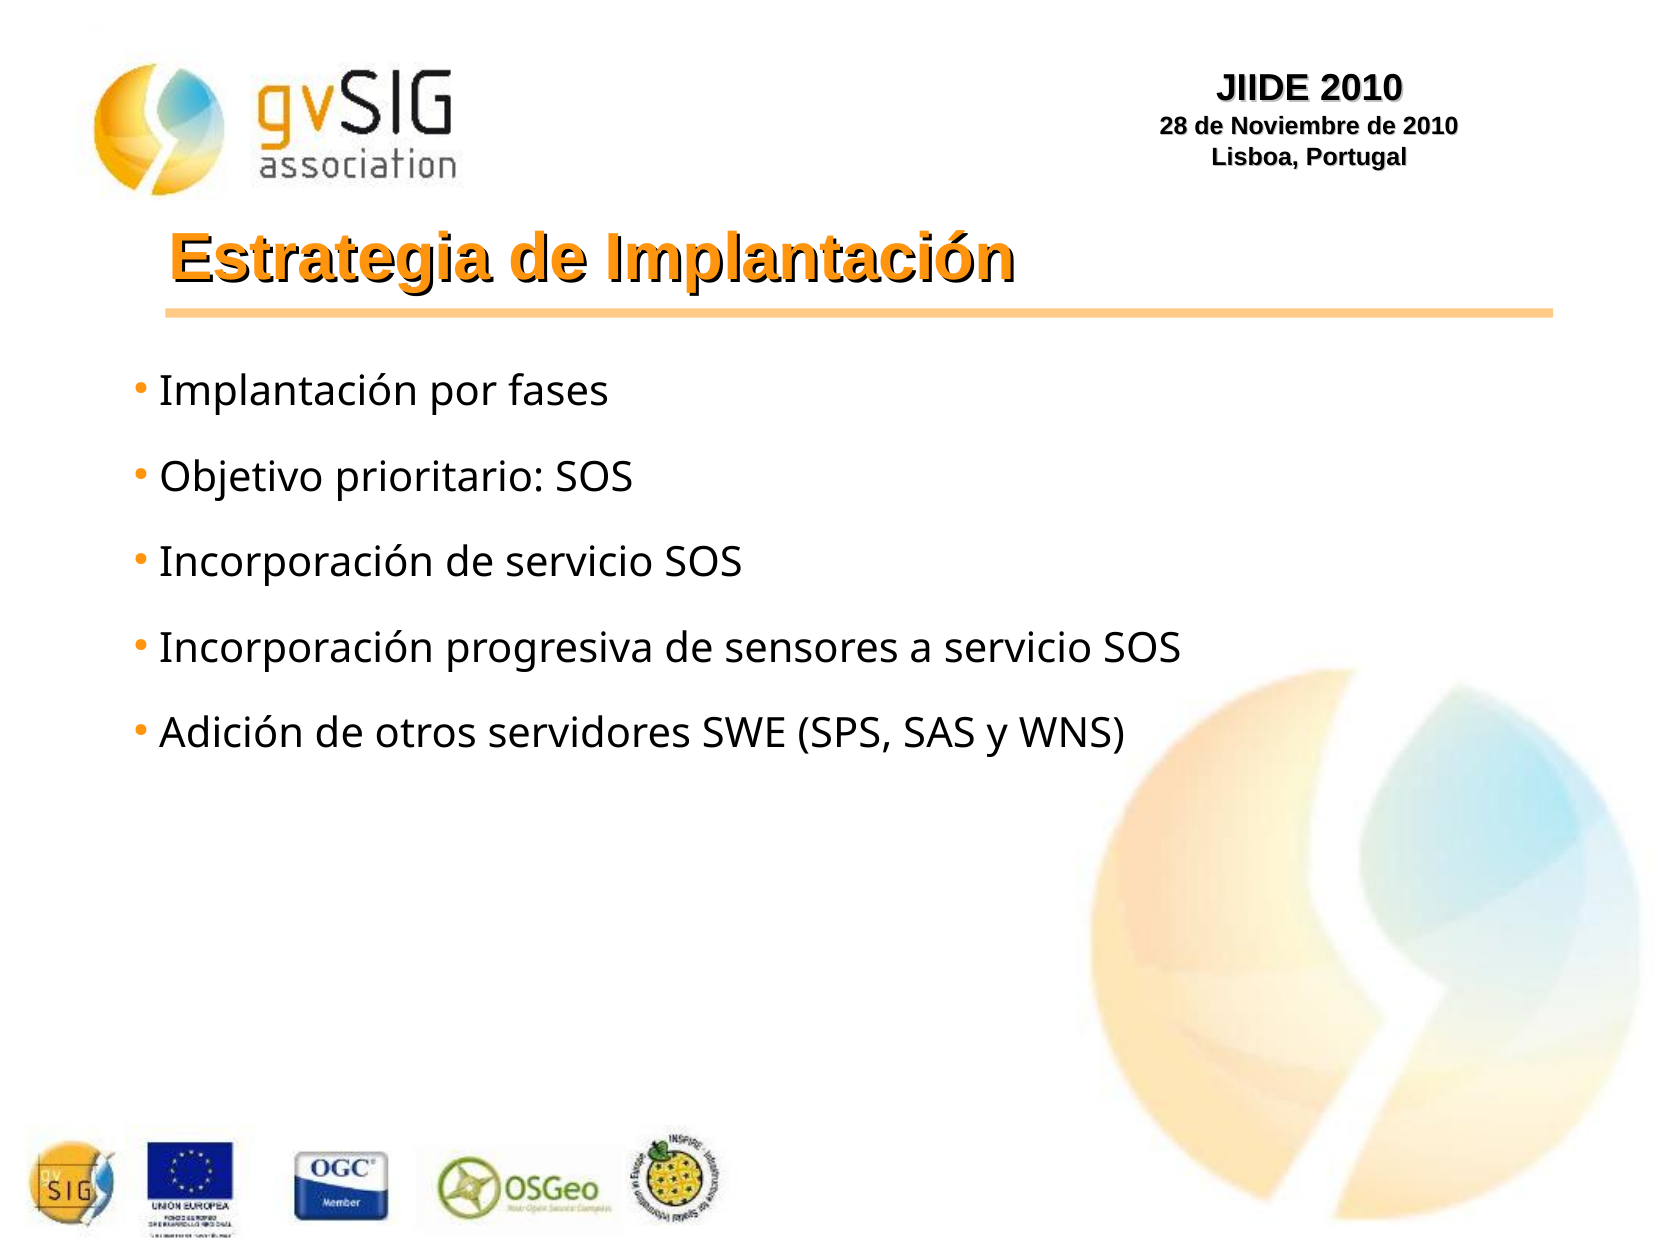

Estrategia de Implantación
 Implantación por fases
 Objetivo prioritario: SOS
 Incorporación de servicio SOS
 Incorporación progresiva de sensores a servicio SOS
 Adición de otros servidores SWE (SPS, SAS y WNS)
25/10/2006